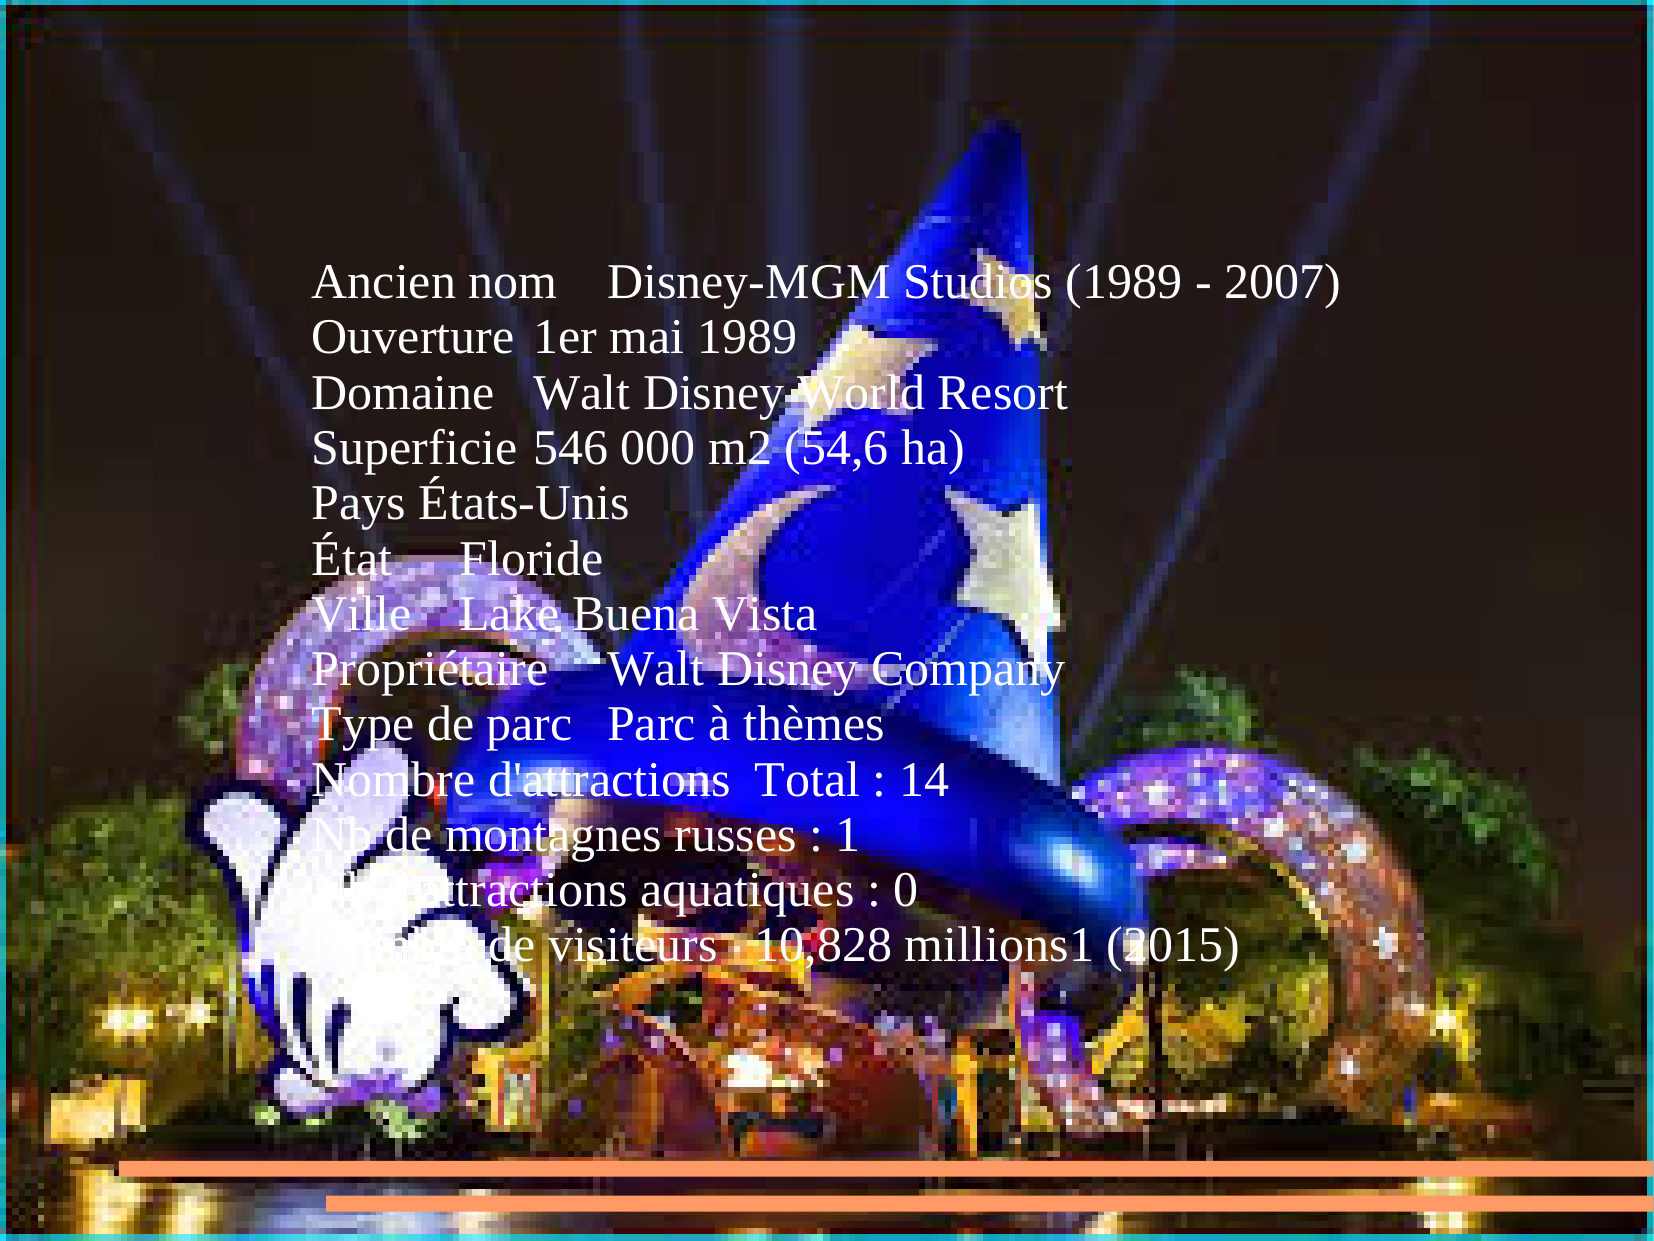

Ancien nom	Disney-MGM Studios (1989 - 2007)
Ouverture	1er mai 1989
Domaine	Walt Disney World Resort
Superficie	546 000 m2 (54,6 ha)
Pays États-Unis
État	Floride
Ville	Lake Buena Vista
Propriétaire	Walt Disney Company
Type de parc	Parc à thèmes
Nombre d'attractions	Total : 14
Nb de montagnes russes : 1
Nb d'attractions aquatiques : 0
Nombre de visiteurs	10,828 millions1 (2015)